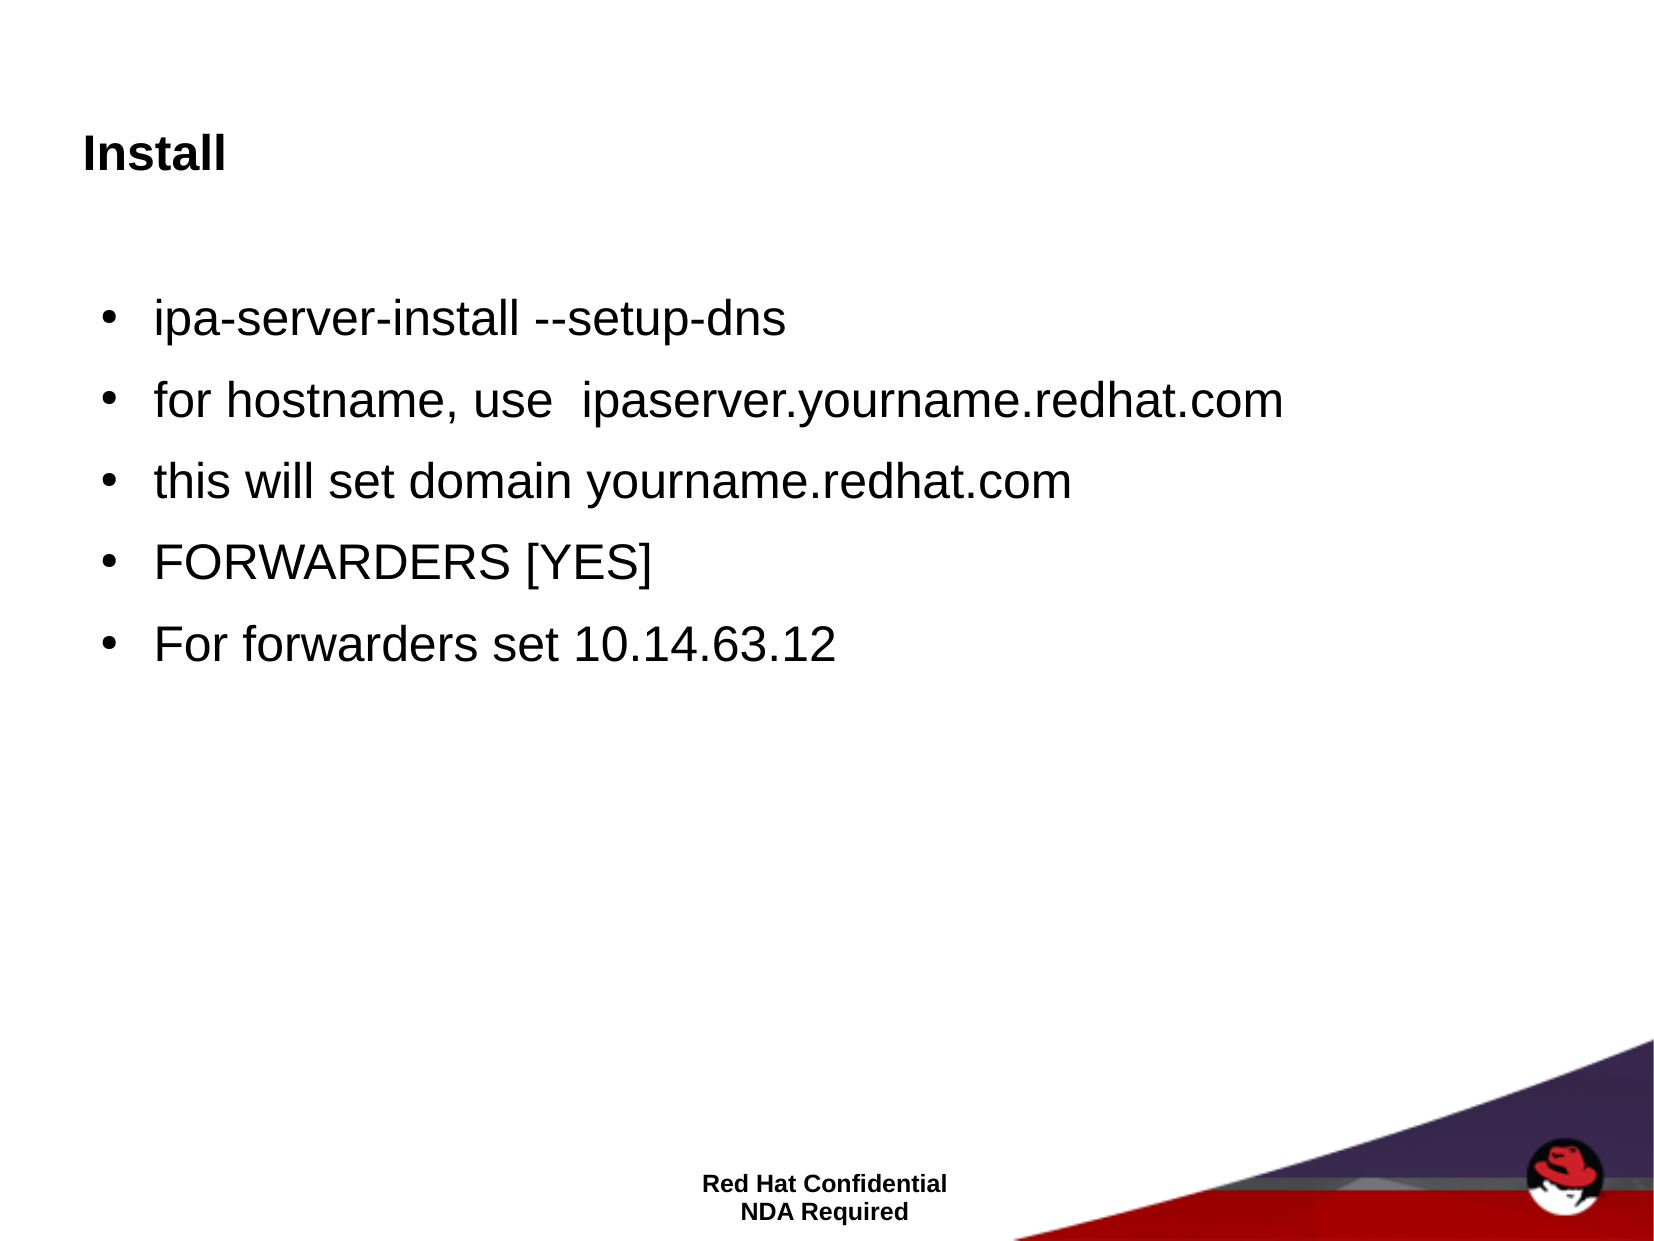

# Install
ipa-server-install --setup-dns
for hostname, use ipaserver.yourname.redhat.com
this will set domain yourname.redhat.com
FORWARDERS [YES]
For forwarders set 10.14.63.12